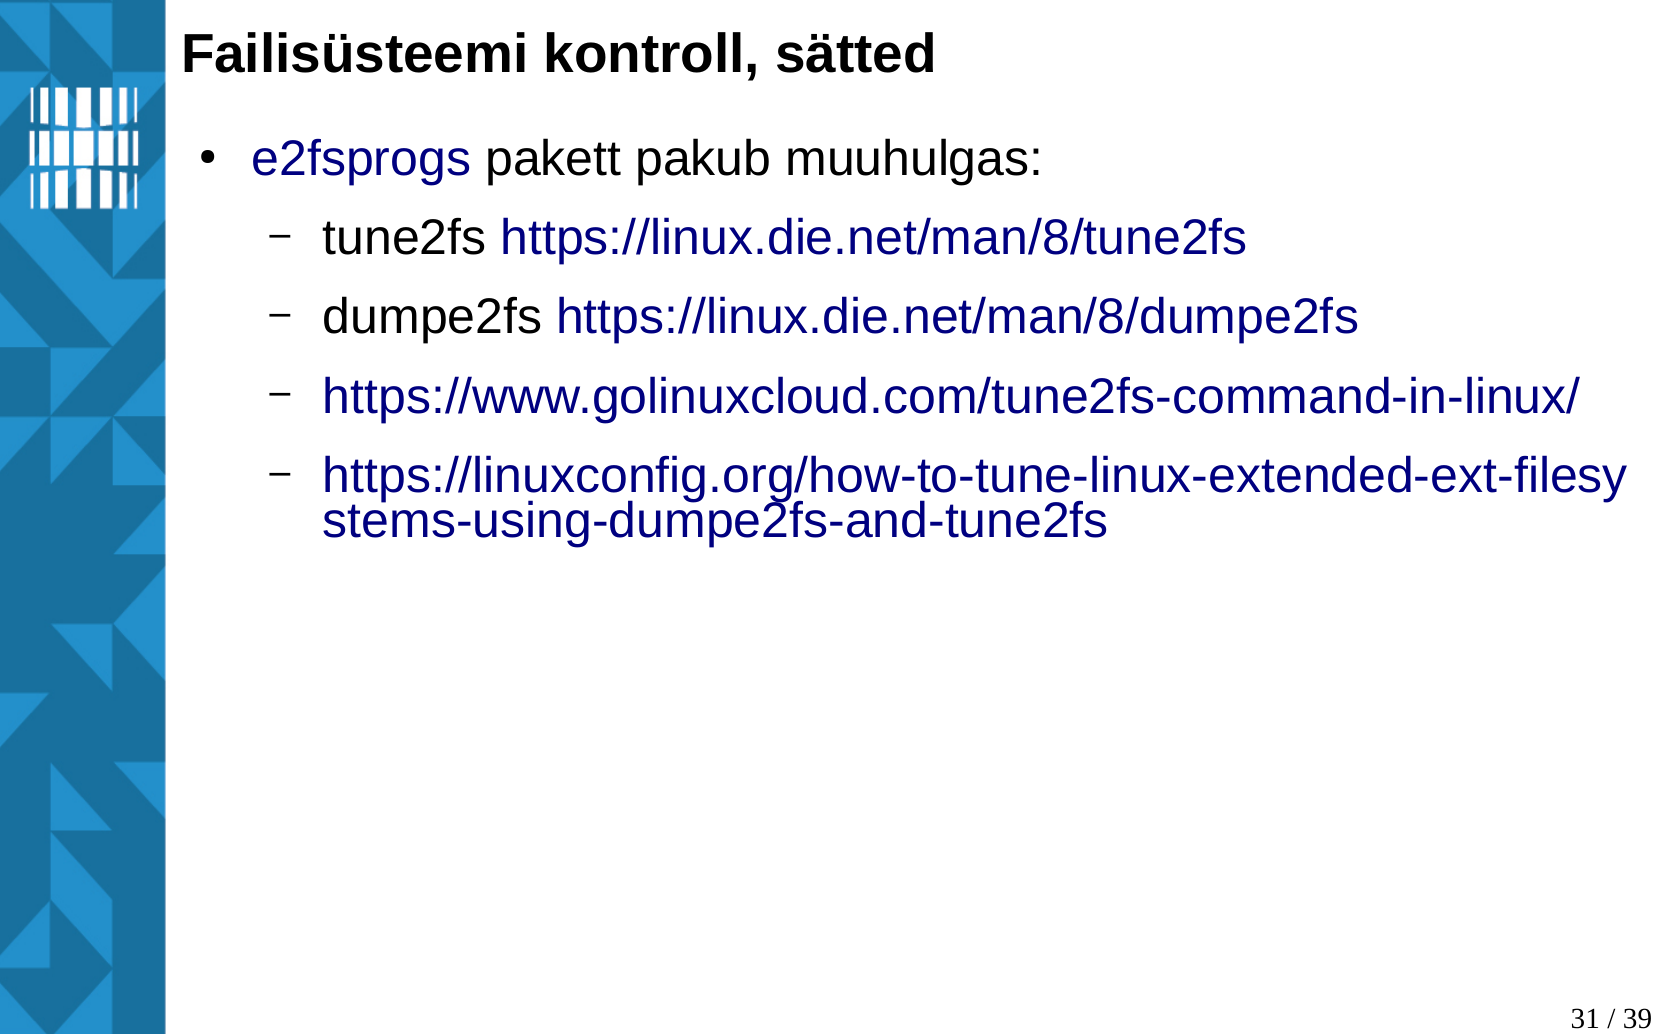

# Failisüsteemi kontroll, sätted
e2fsprogs pakett pakub muuhulgas:
tune2fs https://linux.die.net/man/8/tune2fs
dumpe2fs https://linux.die.net/man/8/dumpe2fs
https://www.golinuxcloud.com/tune2fs-command-in-linux/
https://linuxconfig.org/how-to-tune-linux-extended-ext-filesystems-using-dumpe2fs-and-tune2fs
31